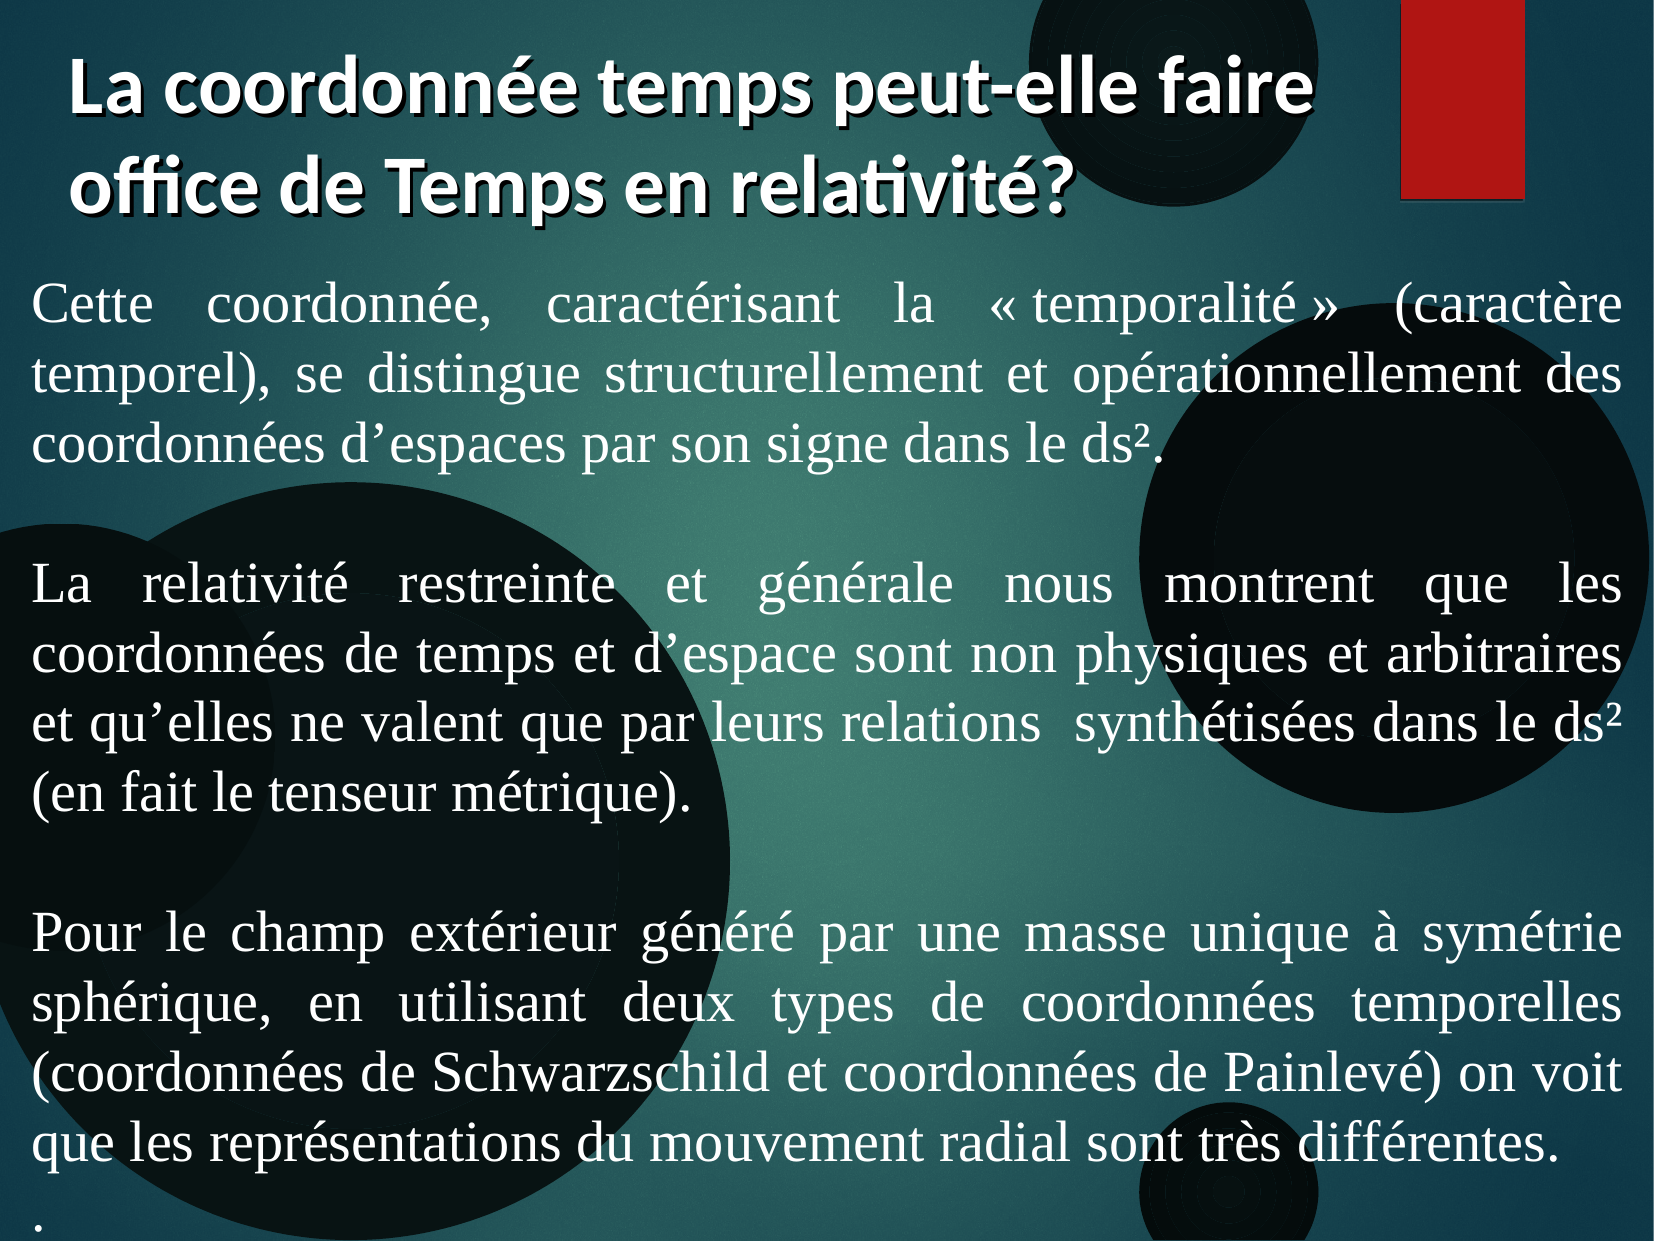

La coordonnée temps peut-elle faire office de Temps en relativité?
Cette coordonnée, caractérisant la « temporalité » (caractère temporel), se distingue structurellement et opérationnellement des coordonnées d’espaces par son signe dans le ds².
La relativité restreinte et générale nous montrent que les coordonnées de temps et d’espace sont non physiques et arbitraires et qu’elles ne valent que par leurs relations synthétisées dans le ds² (en fait le tenseur métrique).
Pour le champ extérieur généré par une masse unique à symétrie sphérique, en utilisant deux types de coordonnées temporelles (coordonnées de Schwarzschild et coordonnées de Painlevé) on voit que les représentations du mouvement radial sont très différentes.
.